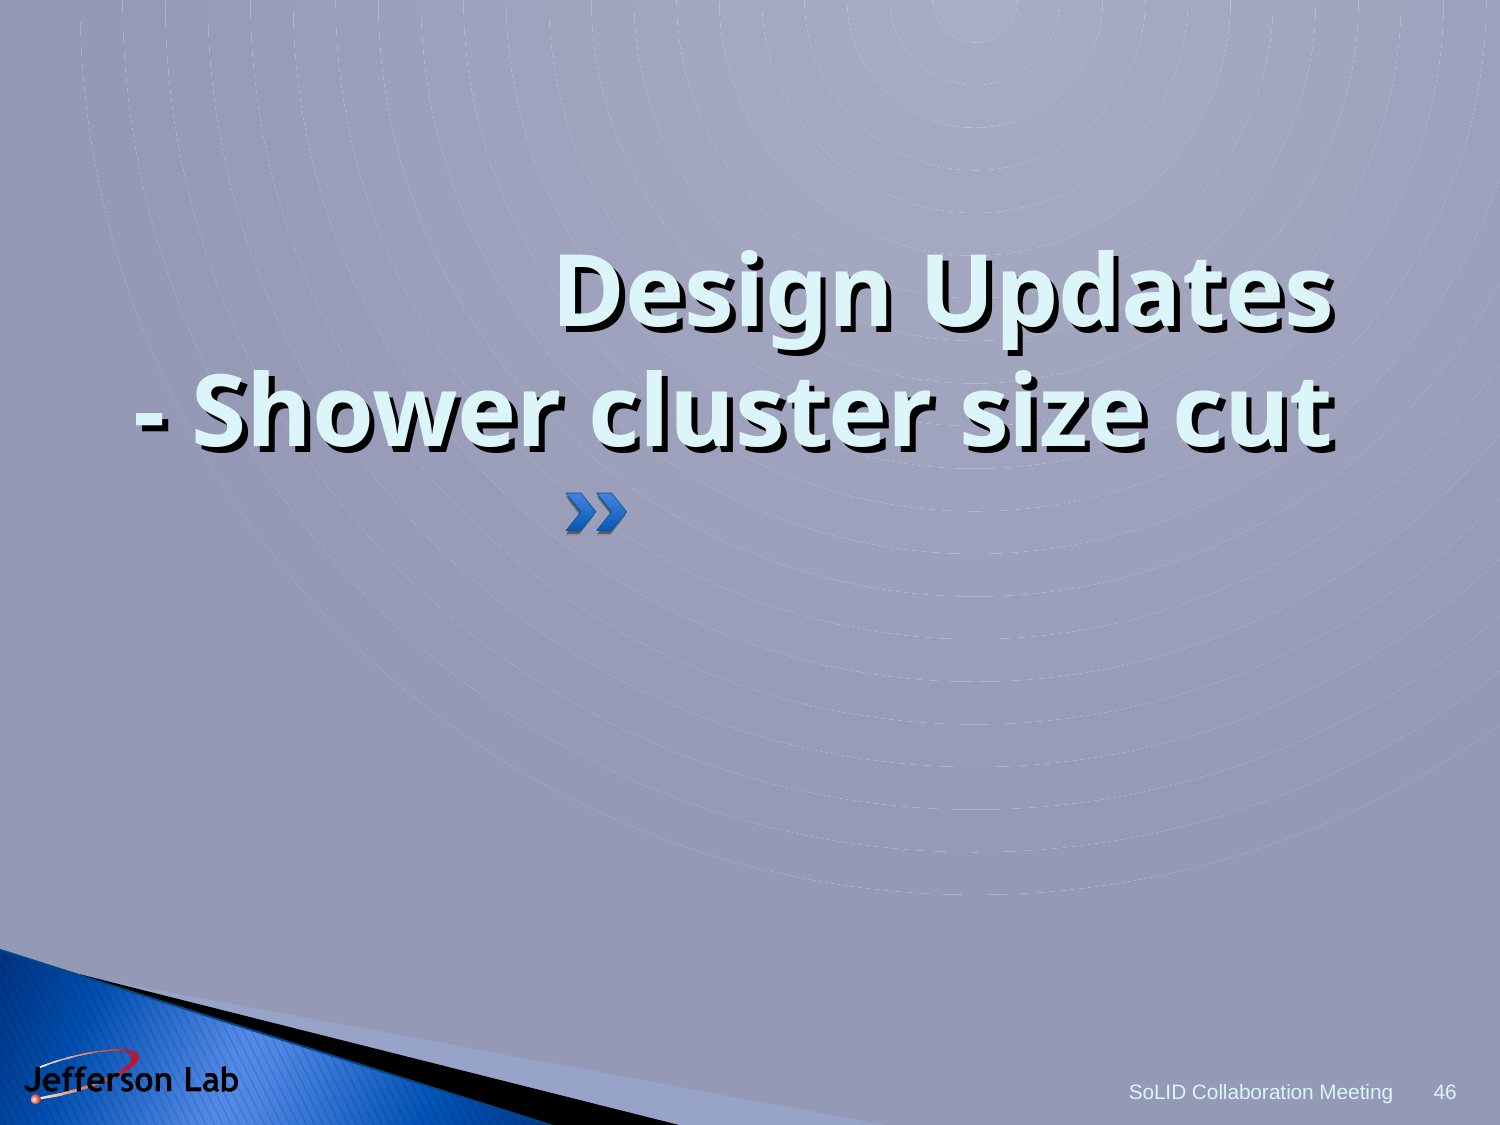

# Design Updates - Shower cluster size cut
SoLID Collaboration Meeting